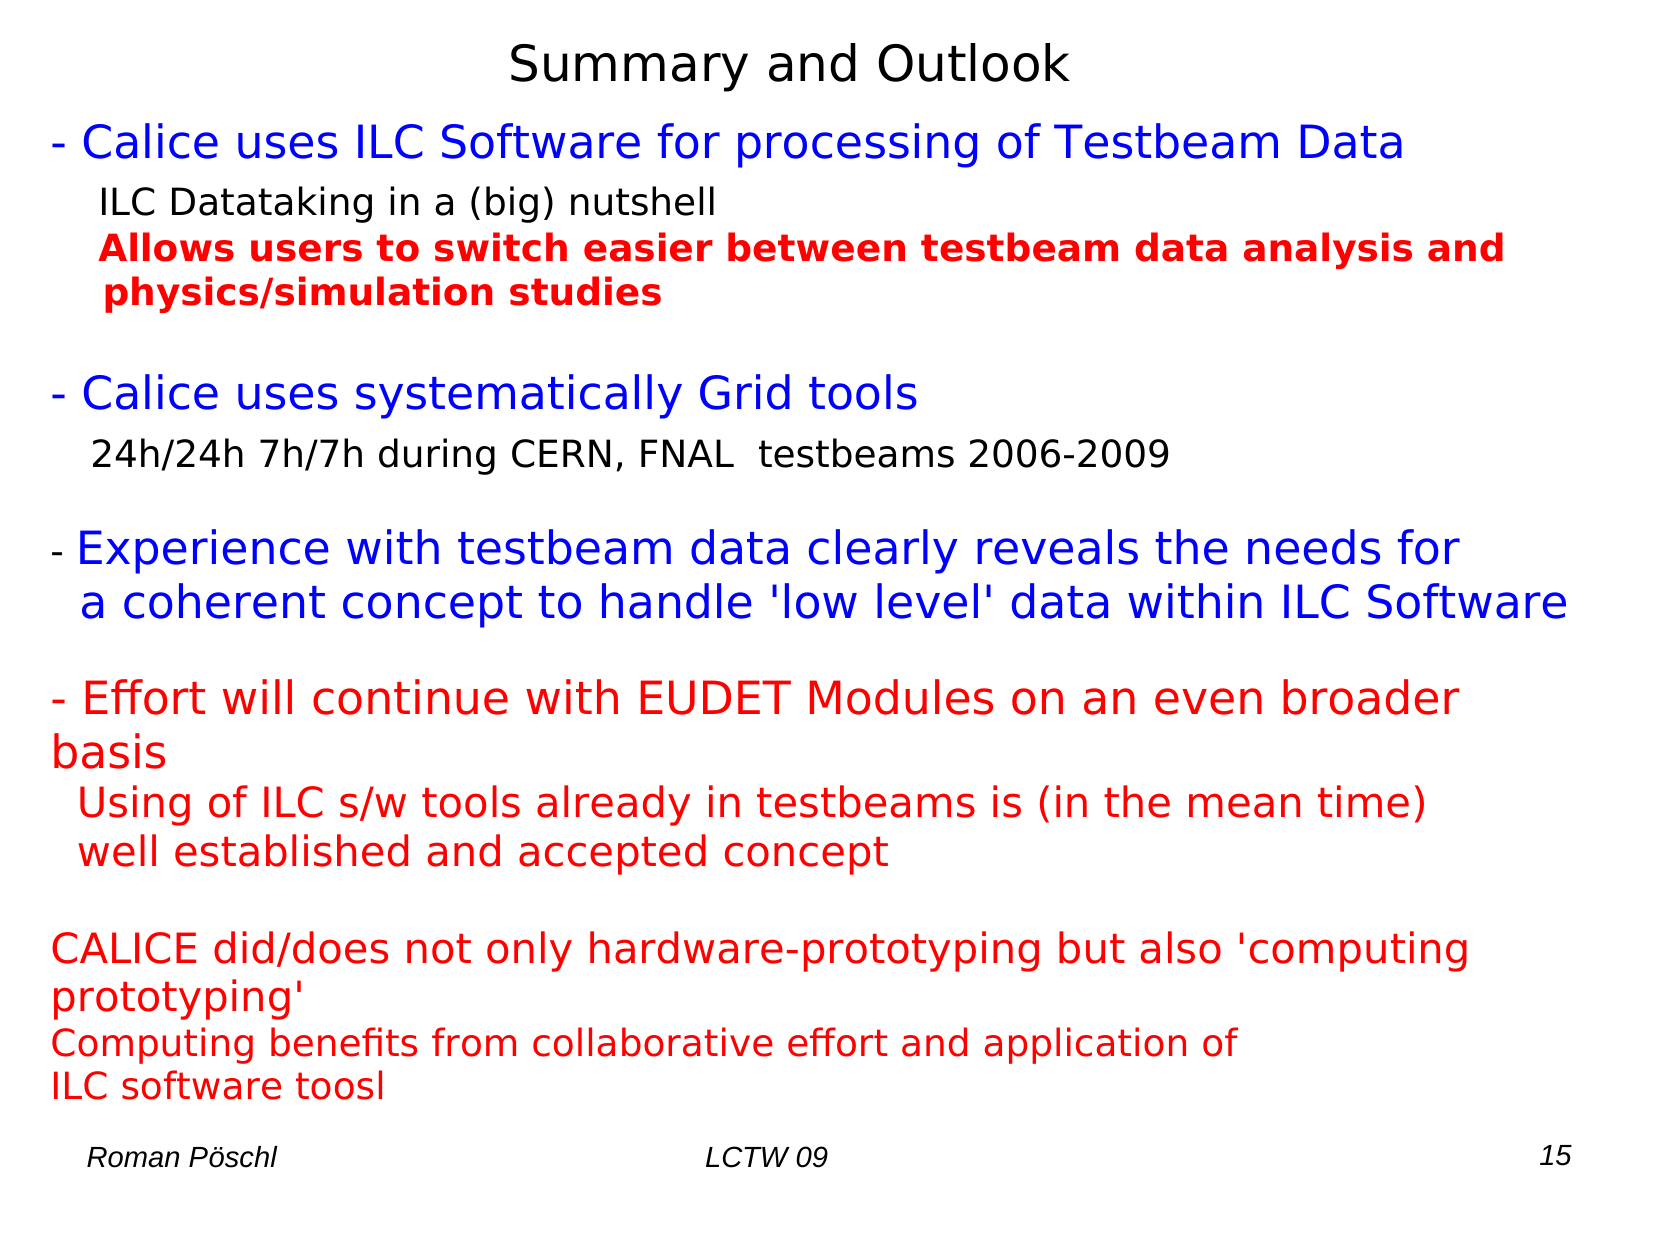

Summary and Outlook
- Calice uses ILC Software for processing of Testbeam Data
 ILC Datataking in a (big) nutshell
 Allows users to switch easier between testbeam data analysis and
 physics/simulation studies
- Calice uses systematically Grid tools
 24h/24h 7h/7h during CERN, FNAL testbeams 2006-2009
- Experience with testbeam data clearly reveals the needs for
 a coherent concept to handle 'low level' data within ILC Software
- Effort will continue with EUDET Modules on an even broader basis
 Using of ILC s/w tools already in testbeams is (in the mean time)
 well established and accepted concept
CALICE did/does not only hardware-prototyping but also 'computing prototyping'
Computing benefits from collaborative effort and application of
ILC software toosl